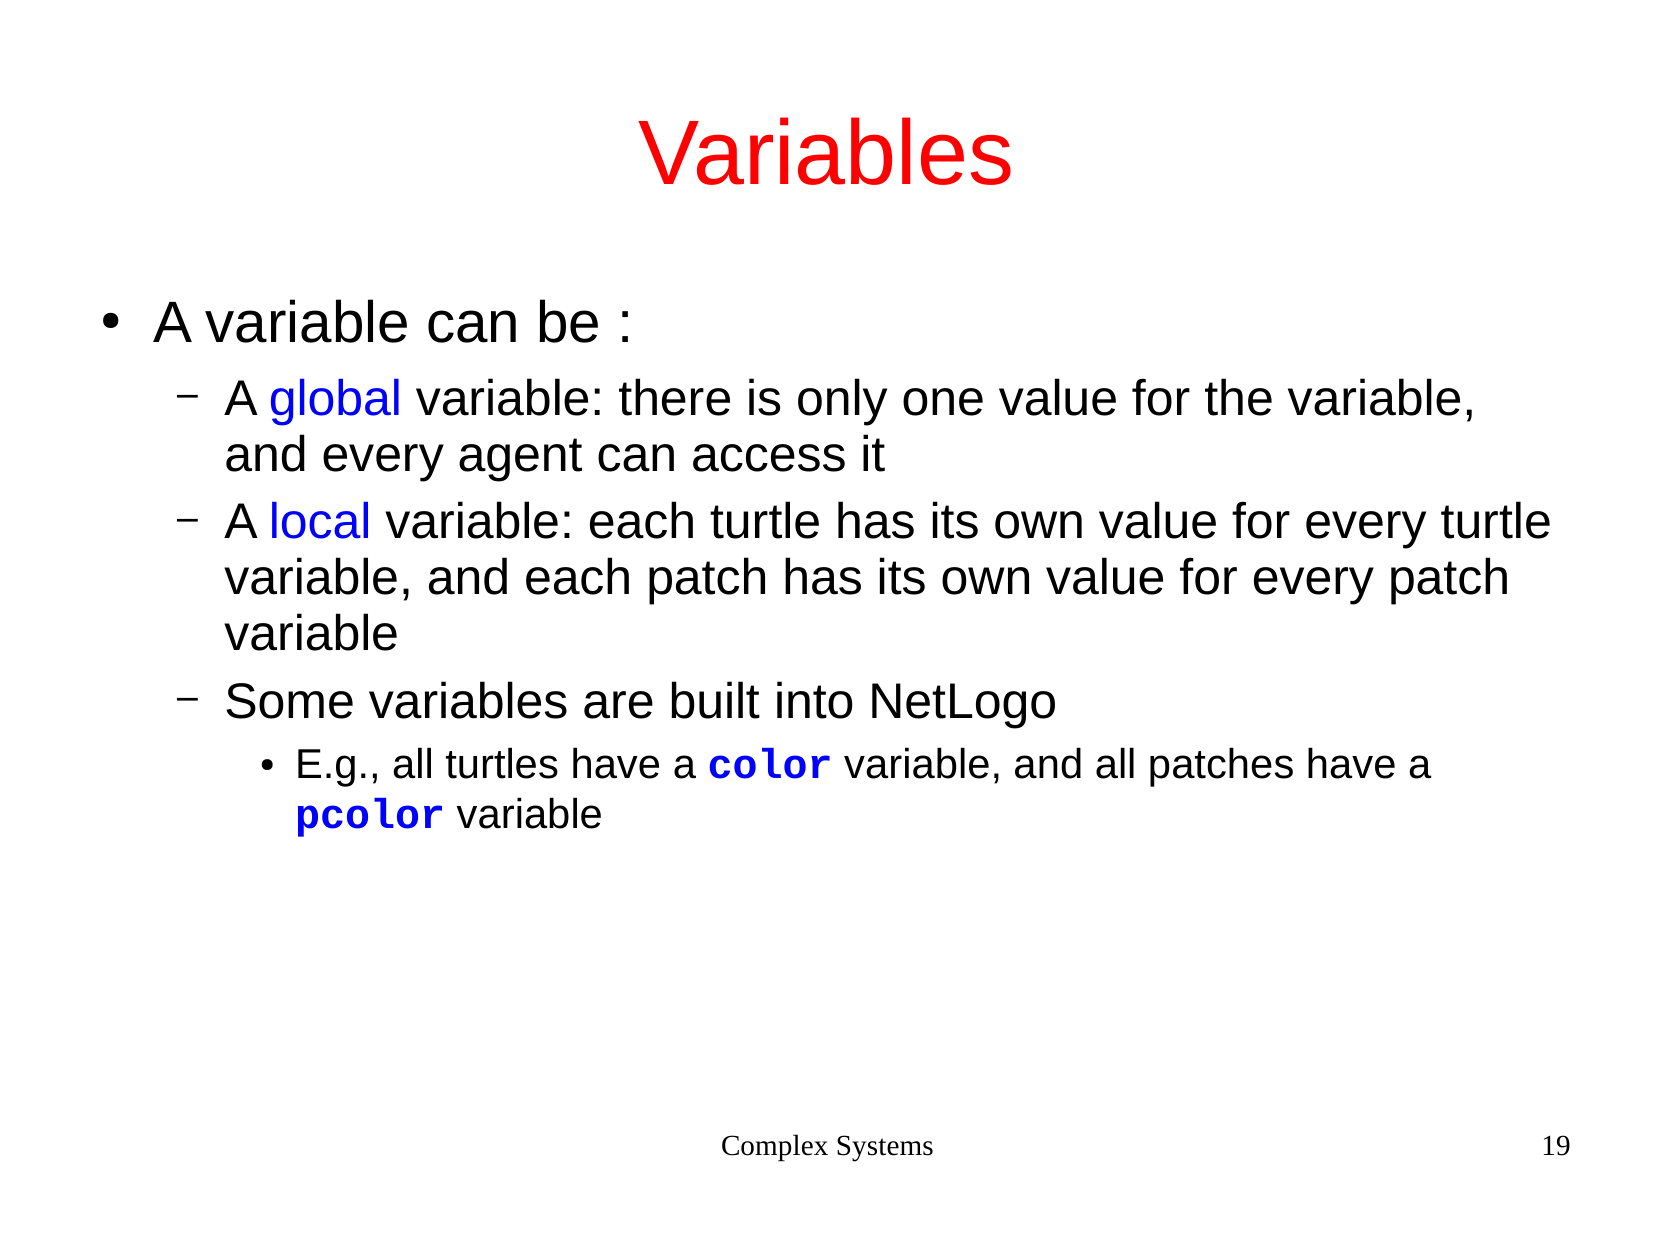

# Variables
A variable can be :
A global variable: there is only one value for the variable, and every agent can access it
A local variable: each turtle has its own value for every turtle variable, and each patch has its own value for every patch variable
Some variables are built into NetLogo
E.g., all turtles have a color variable, and all patches have a pcolor variable
Complex Systems
19